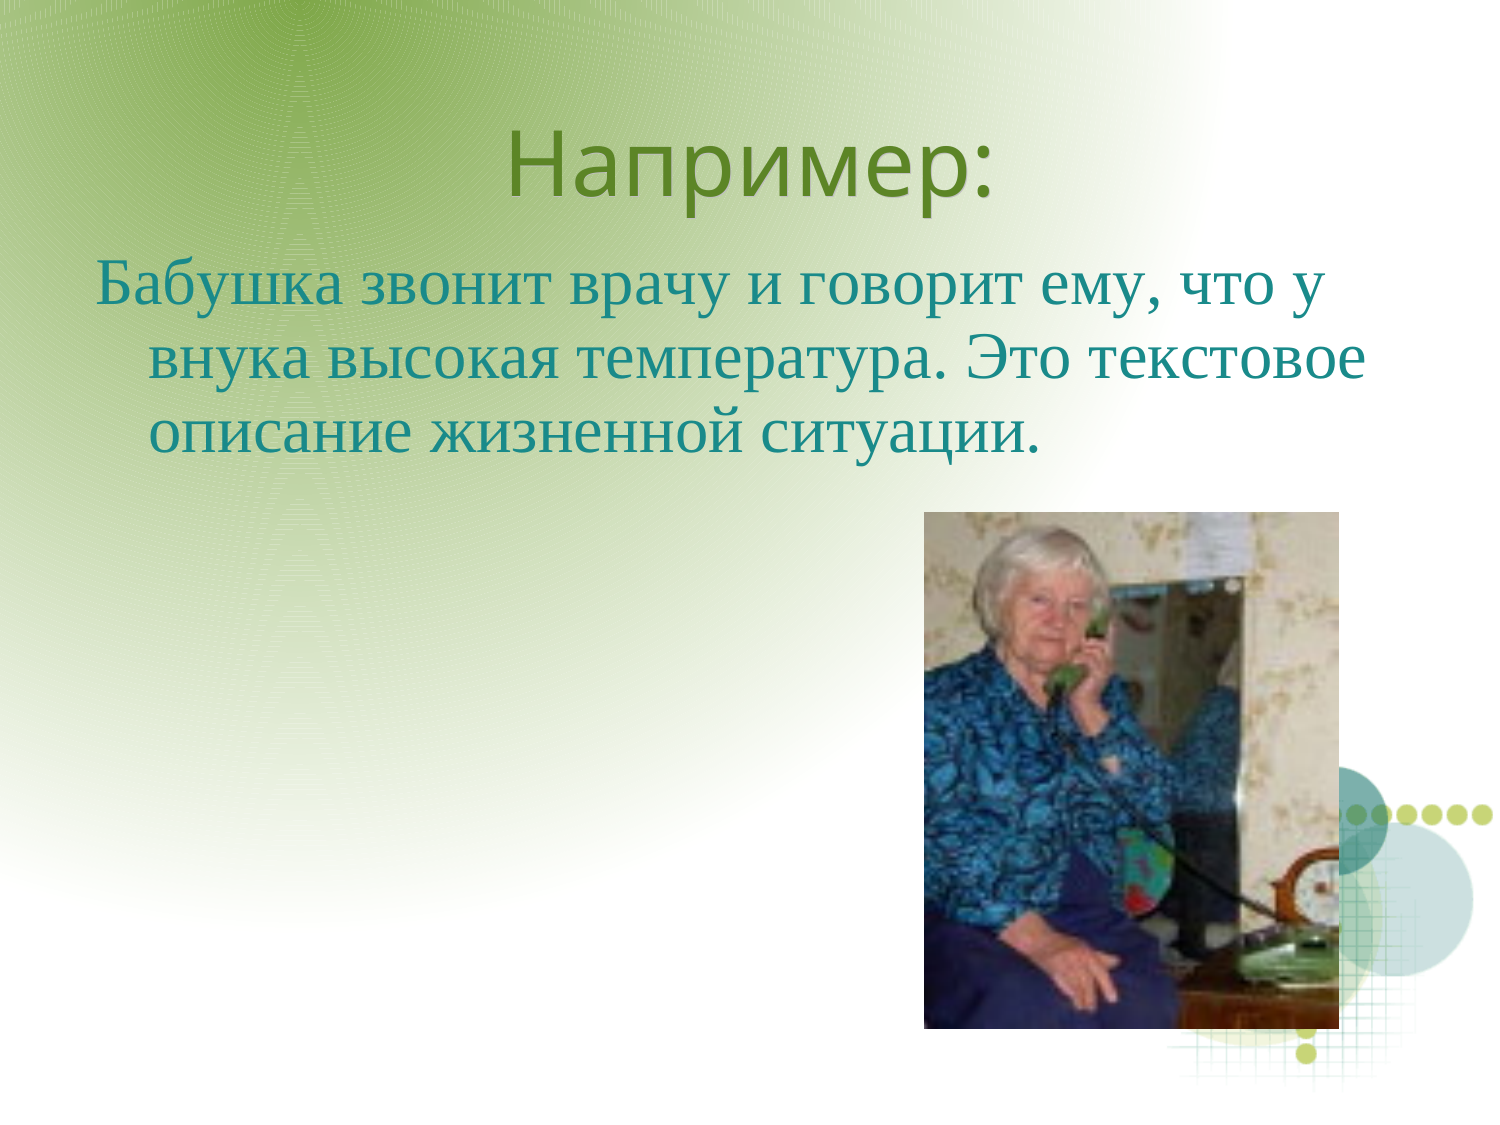

# Например:
Бабушка звонит врачу и говорит ему, что у внука высокая температура. Это текстовое описание жизненной ситуации.